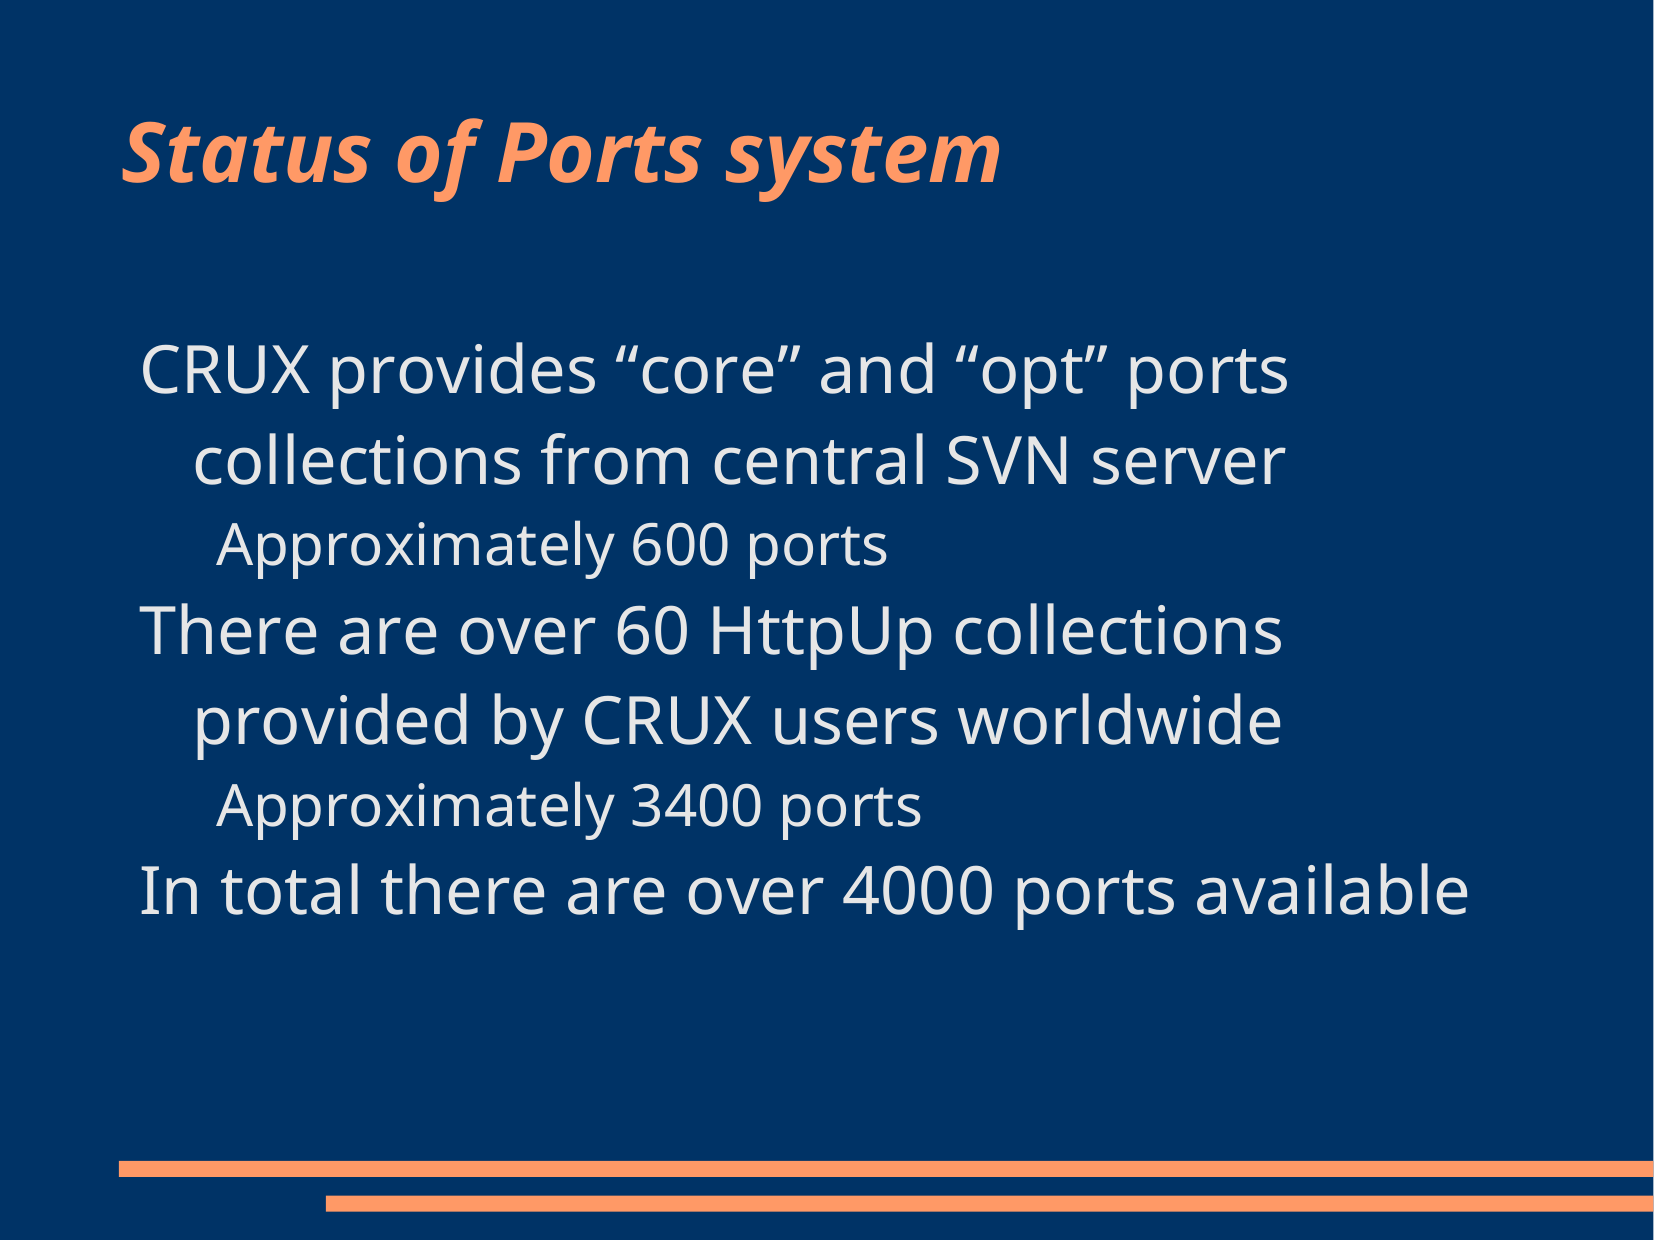

# Status of Ports system
CRUX provides “core” and “opt” ports collections from central SVN server
Approximately 600 ports
There are over 60 HttpUp collections provided by CRUX users worldwide
Approximately 3400 ports
In total there are over 4000 ports available